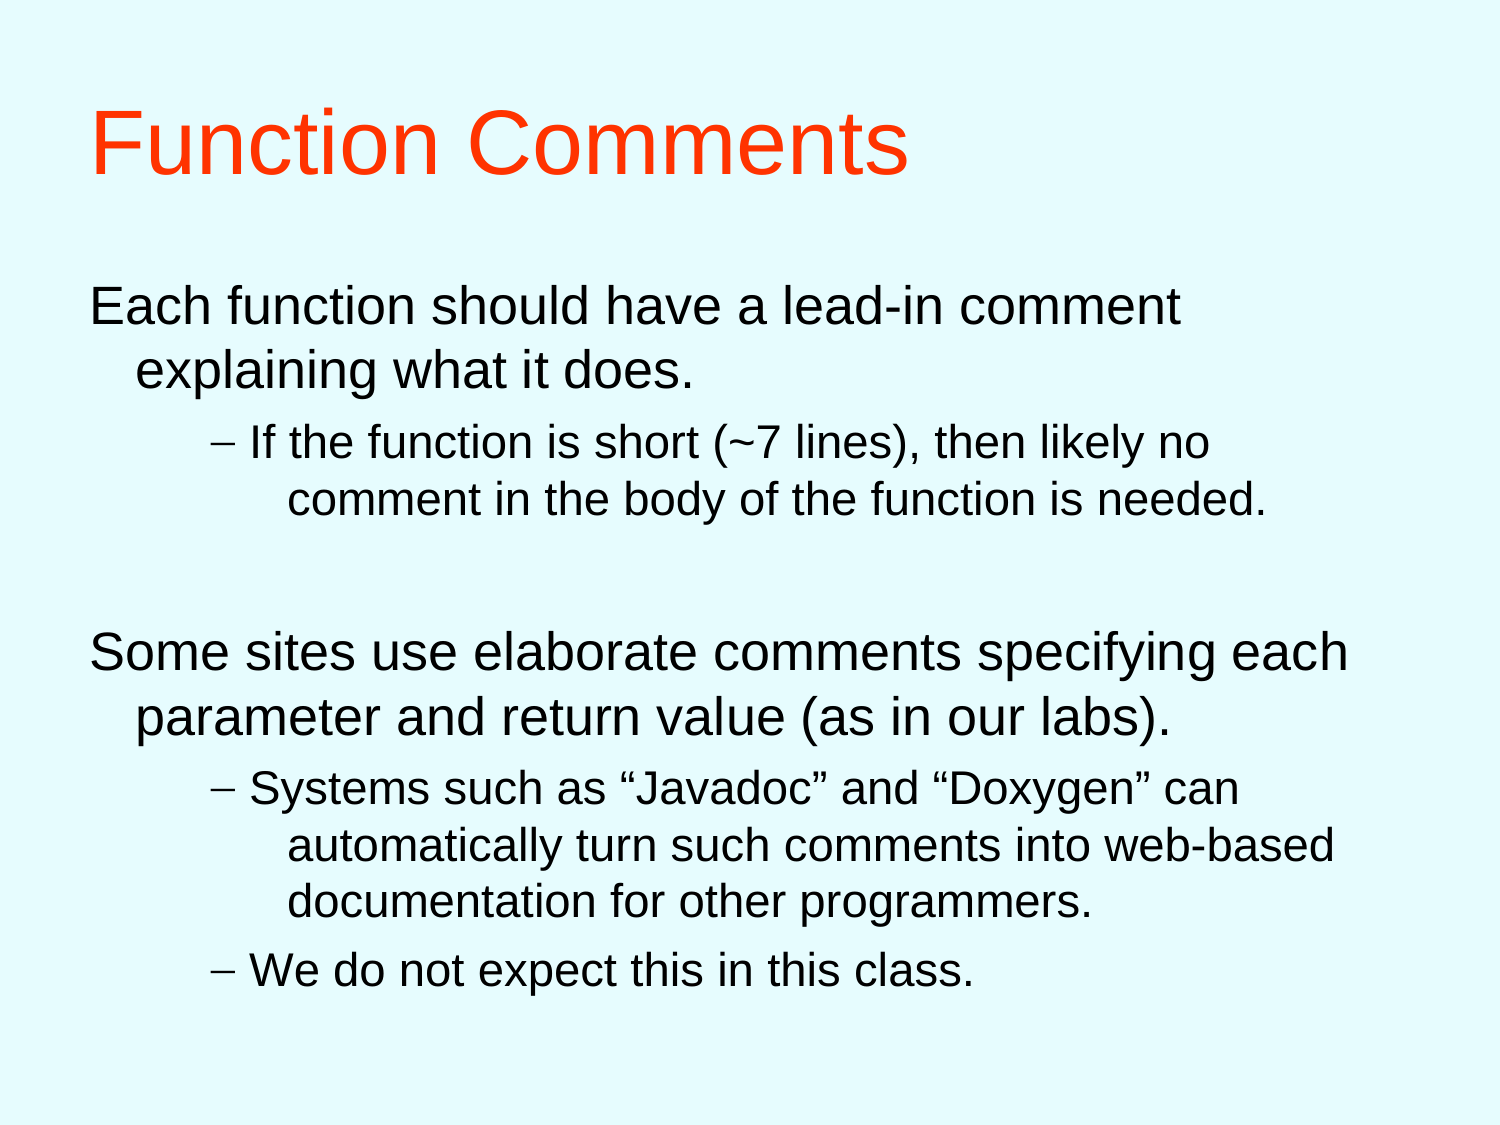

# Function Comments
Each function should have a lead-in comment explaining what it does.
If the function is short (~7 lines), then likely no comment in the body of the function is needed.
Some sites use elaborate comments specifying each parameter and return value (as in our labs).
Systems such as “Javadoc” and “Doxygen” can automatically turn such comments into web-based documentation for other programmers.
We do not expect this in this class.